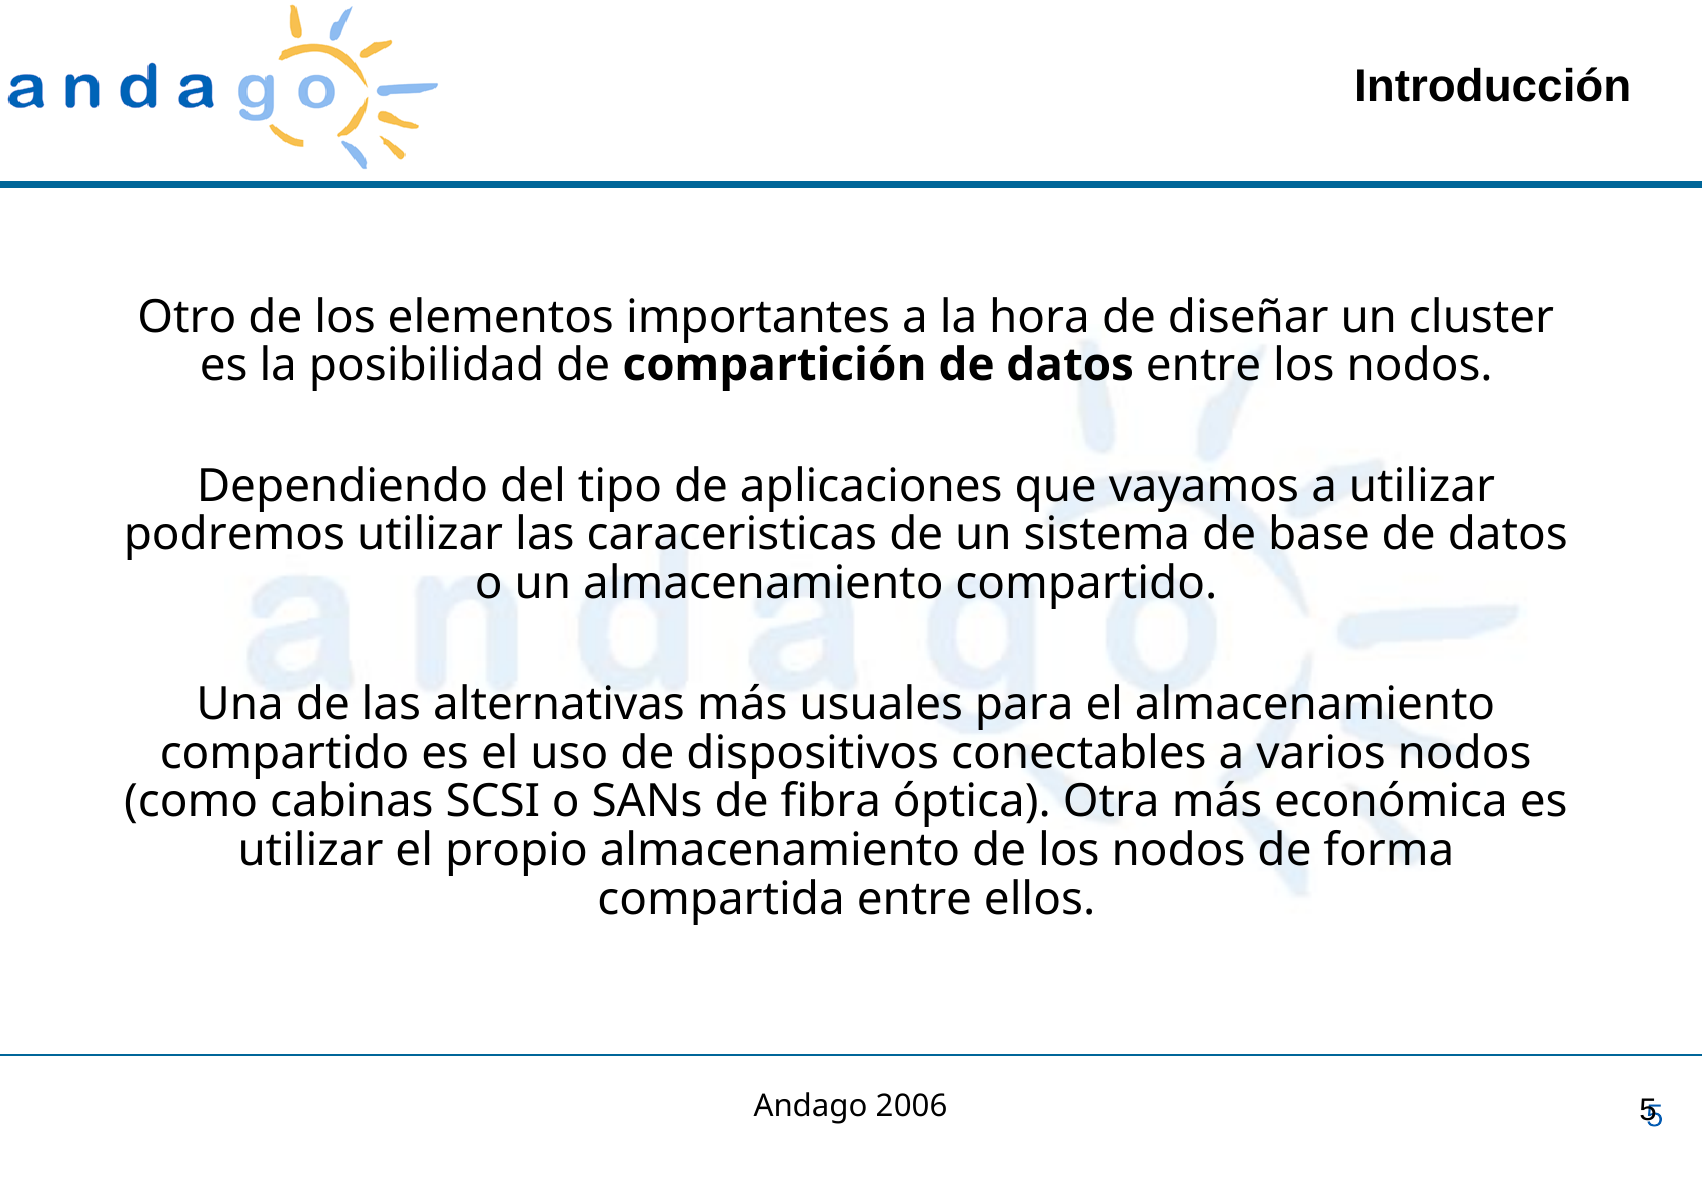

# Introducción
Otro de los elementos importantes a la hora de diseñar un cluster es la posibilidad de compartición de datos entre los nodos.
Dependiendo del tipo de aplicaciones que vayamos a utilizar podremos utilizar las caraceristicas de un sistema de base de datos o un almacenamiento compartido.
Una de las alternativas más usuales para el almacenamiento compartido es el uso de dispositivos conectables a varios nodos (como cabinas SCSI o SANs de fibra óptica). Otra más económica es utilizar el propio almacenamiento de los nodos de forma compartida entre ellos.